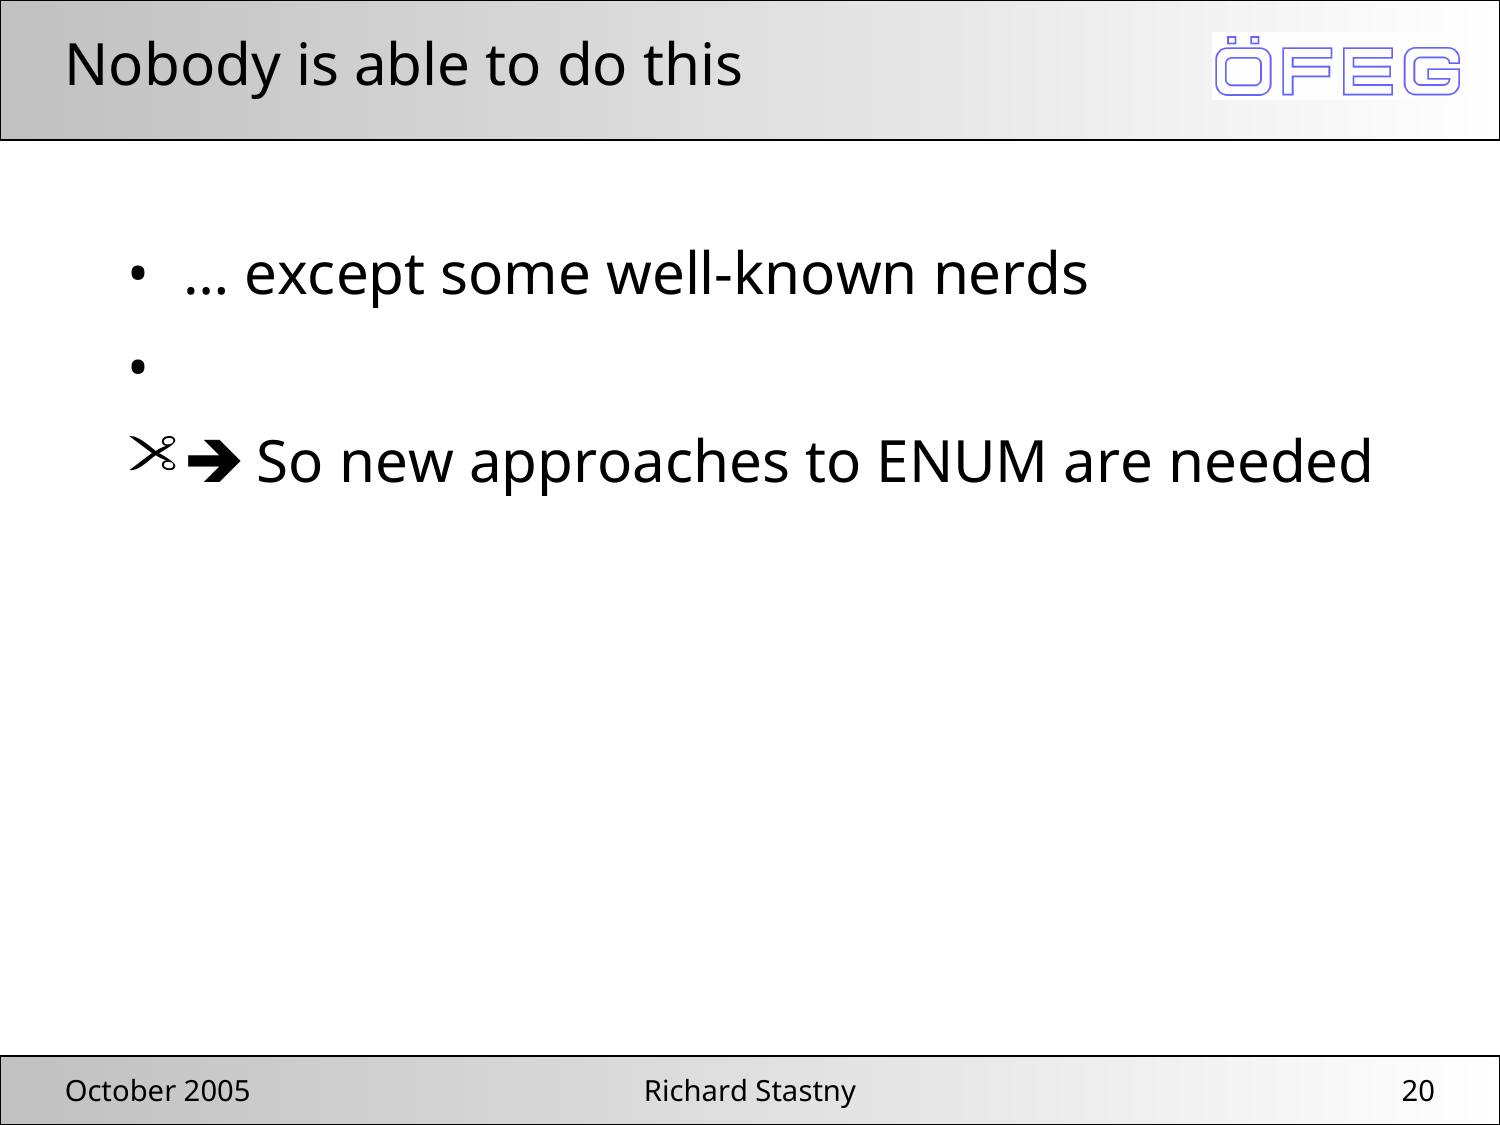

# Nobody is able to do this
… except some well-known nerds
 So new approaches to ENUM are needed
October 2005
Richard Stastny
20